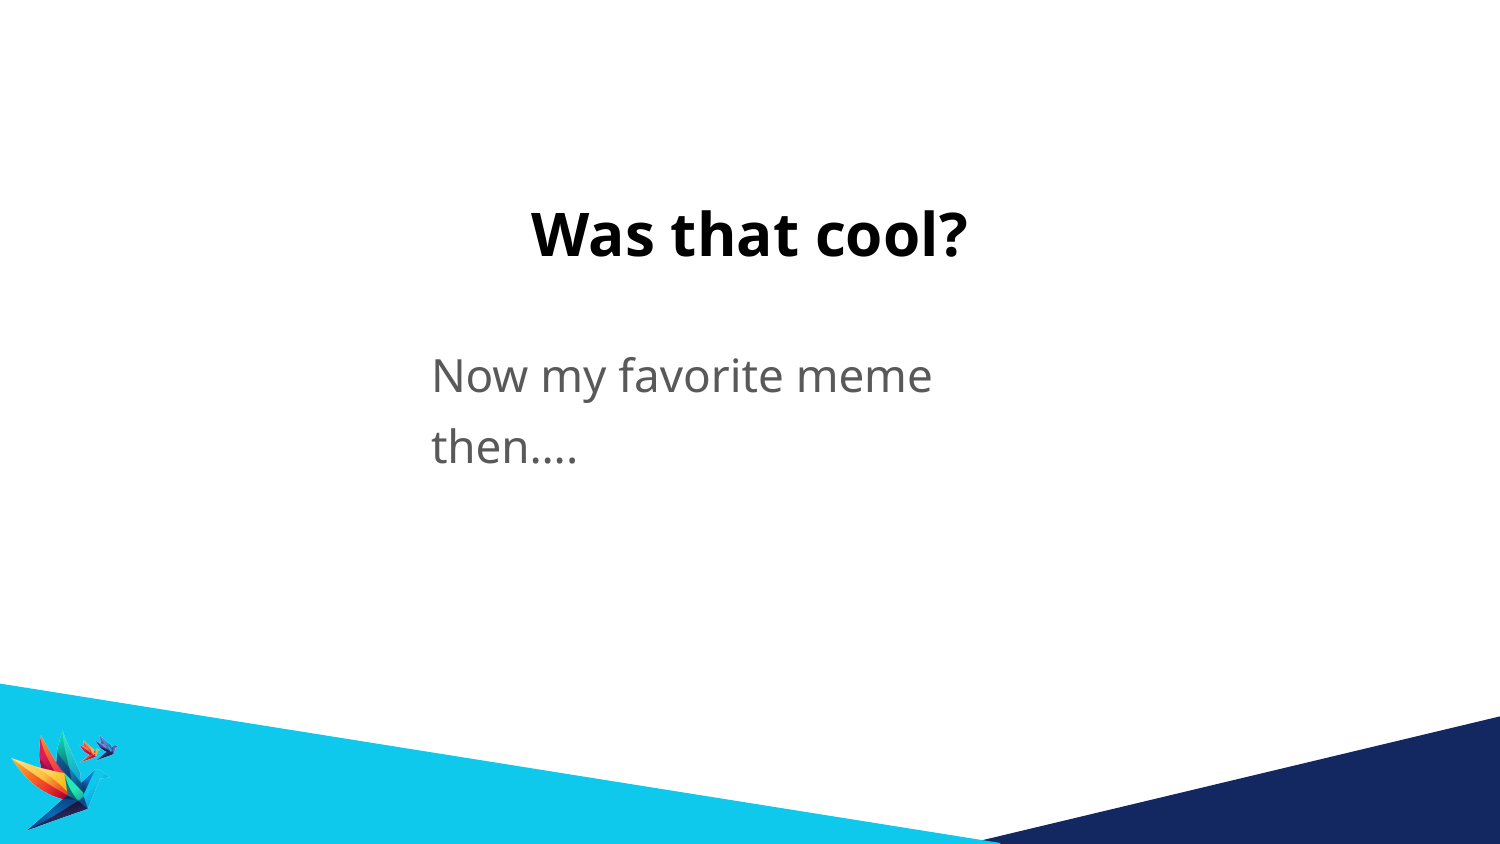

# Was that cool?
Now my favorite meme then….